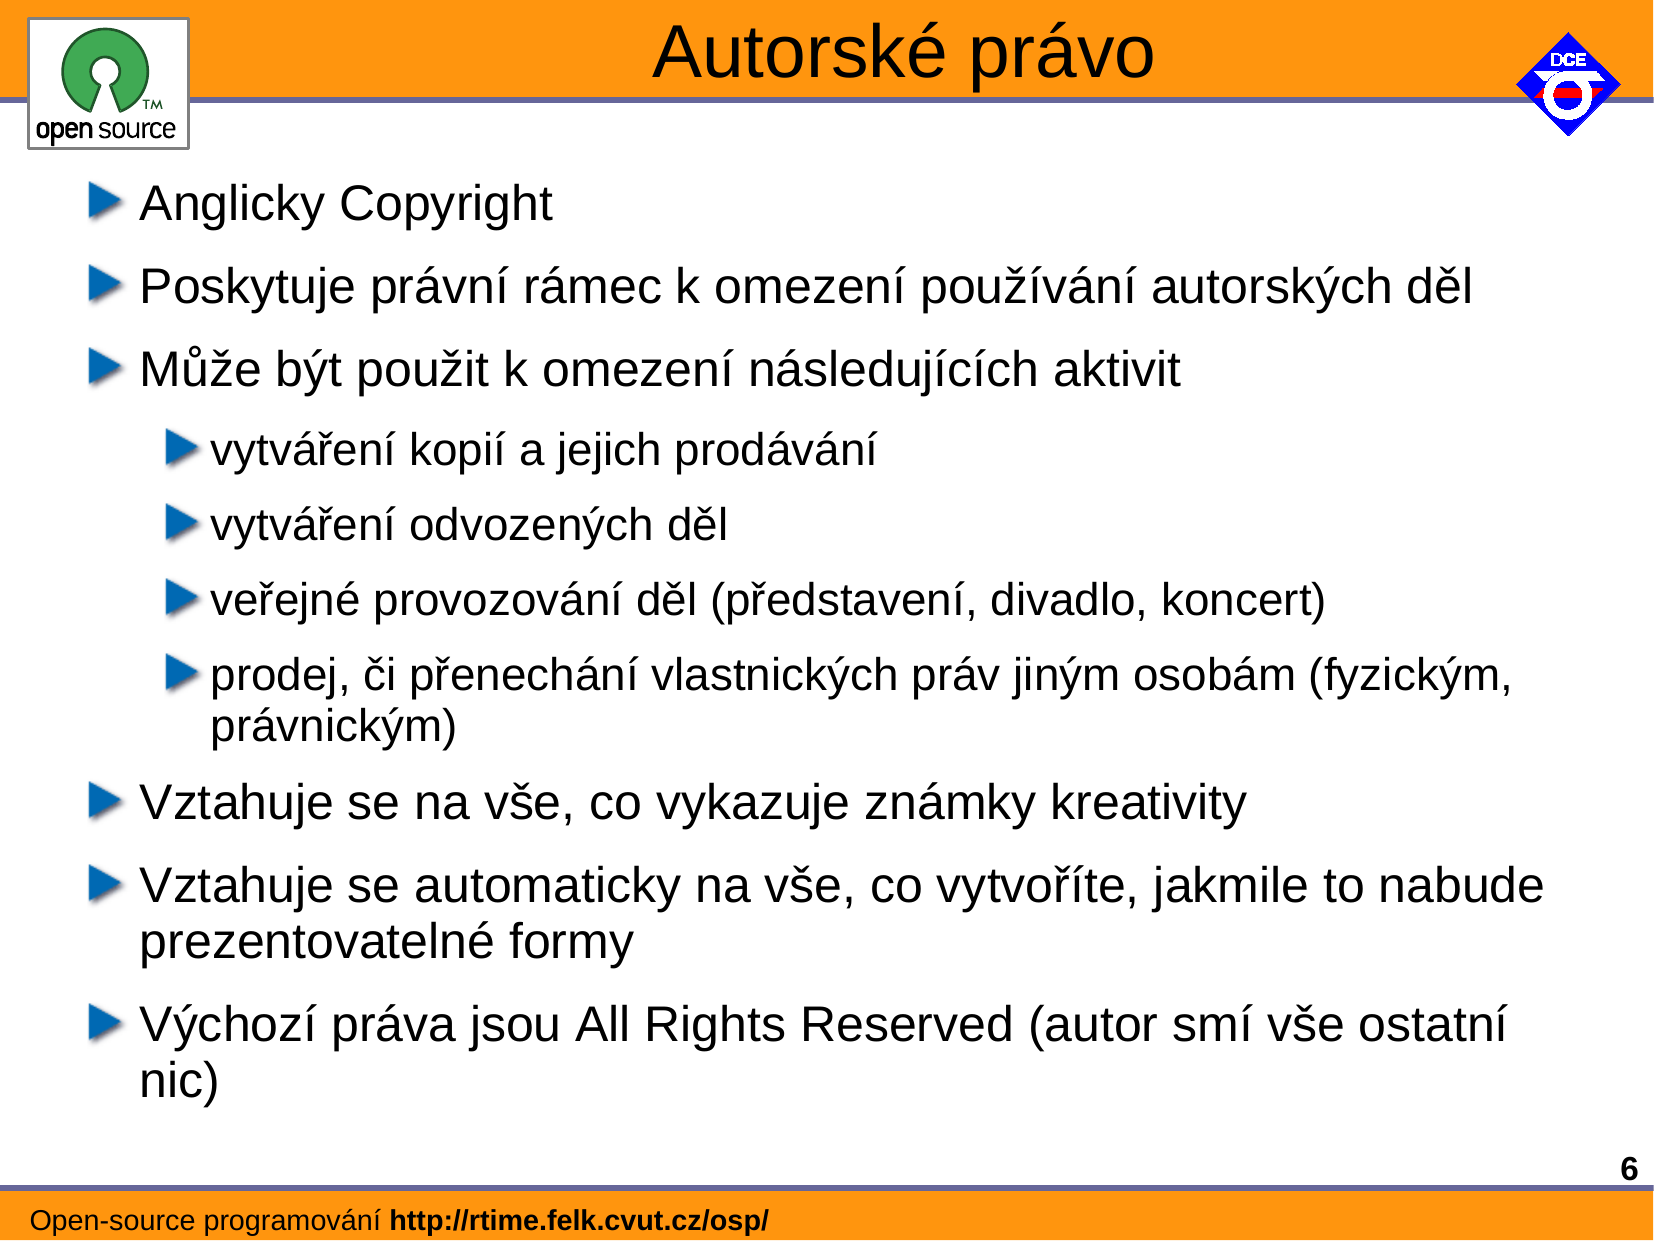

# Autorské právo
Anglicky Copyright
Poskytuje právní rámec k omezení používání autorských děl
Může být použit k omezení následujících aktivit
vytváření kopií a jejich prodávání
vytváření odvozených děl
veřejné provozování děl (představení, divadlo, koncert)
prodej, či přenechání vlastnických práv jiným osobám (fyzickým, právnickým)
Vztahuje se na vše, co vykazuje známky kreativity
Vztahuje se automaticky na vše, co vytvoříte, jakmile to nabude prezentovatelné formy
Výchozí práva jsou All Rights Reserved (autor smí vše ostatní nic)